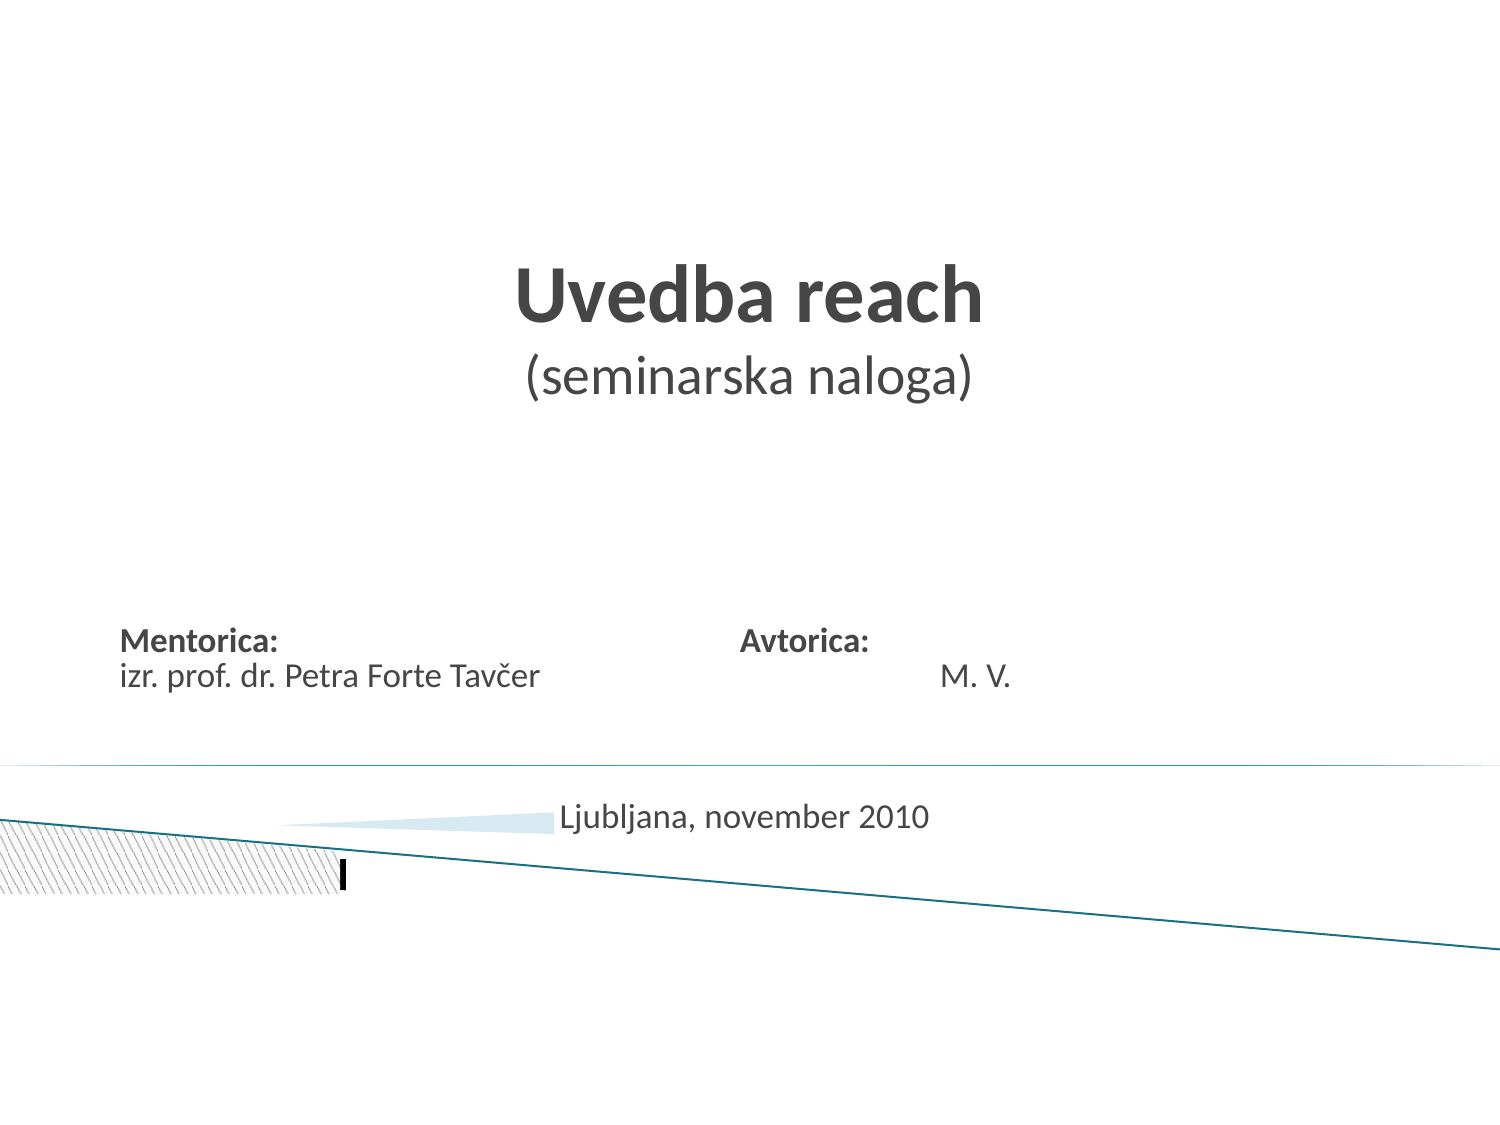

# Uvedba reach (seminarska naloga)
Mentorica: 		 Avtorica:
izr. prof. dr. Petra Forte Tavčer M. V.
Ljubljana, november 2010